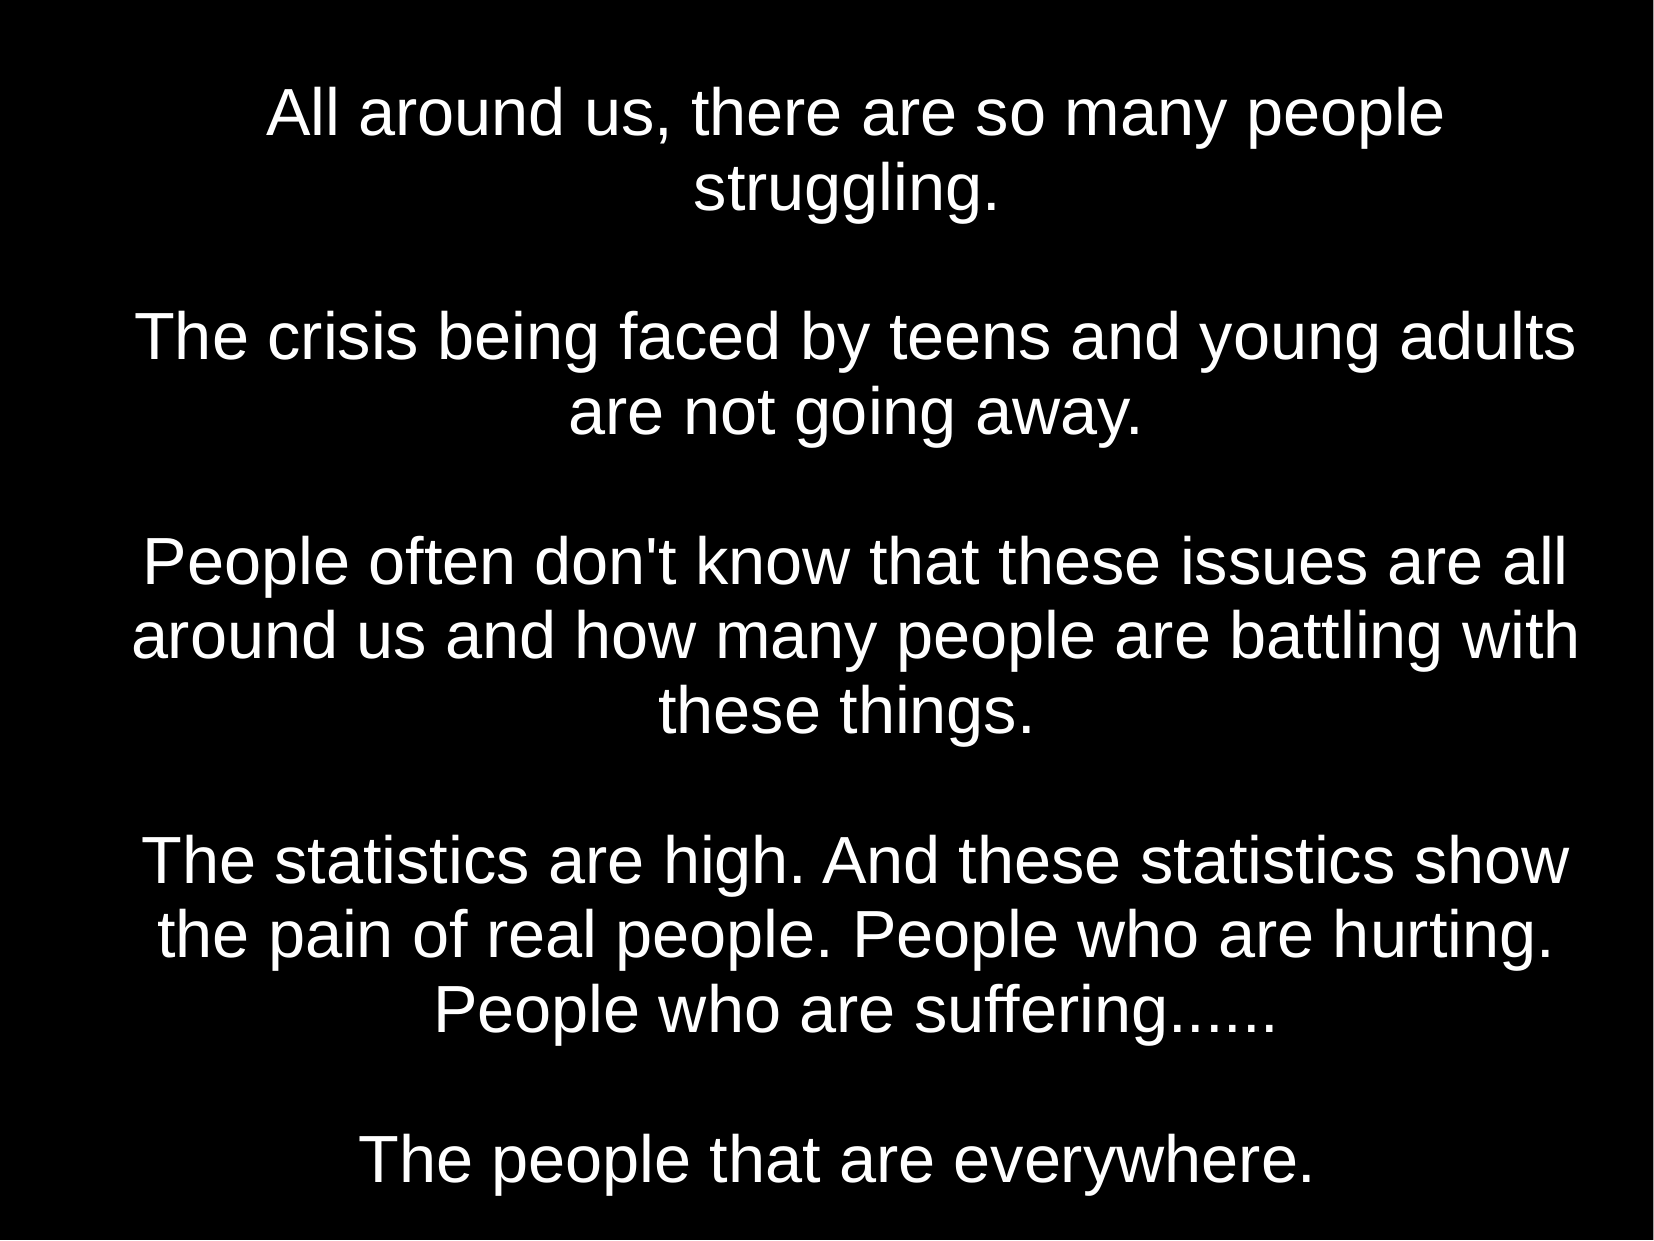

# All around us, there are so many people struggling.
The crisis being faced by teens and young adults are not going away.
People often don't know that these issues are all around us and how many people are battling with these things.
The statistics are high. And these statistics show the pain of real people. People who are hurting. People who are suffering......
The people that are everywhere.